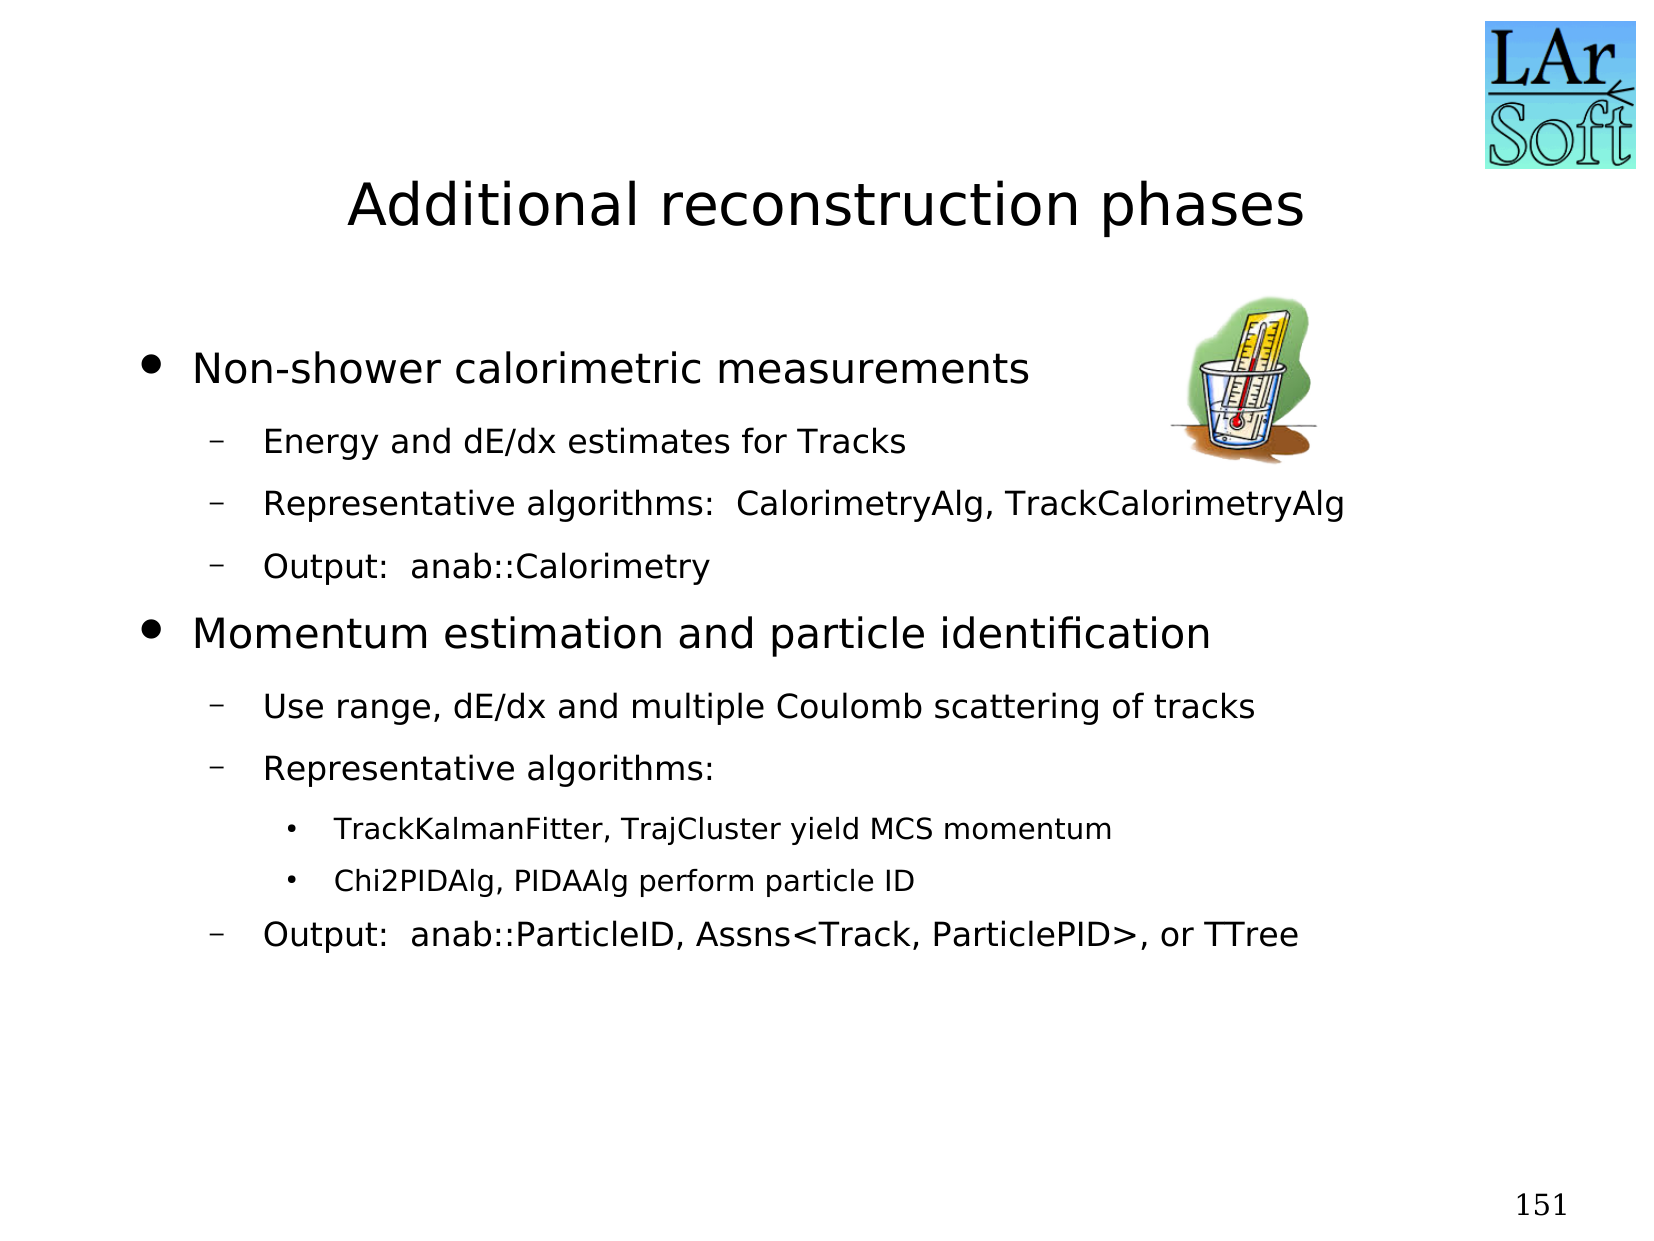

# Additional reconstruction phases
Non-shower calorimetric measurements
Energy and dE/dx estimates for Tracks
Representative algorithms: CalorimetryAlg, TrackCalorimetryAlg
Output: anab::Calorimetry
Momentum estimation and particle identification
Use range, dE/dx and multiple Coulomb scattering of tracks
Representative algorithms:
TrackKalmanFitter, TrajCluster yield MCS momentum
Chi2PIDAlg, PIDAAlg perform particle ID
Output: anab::ParticleID, Assns<Track, ParticlePID>, or TTree
151